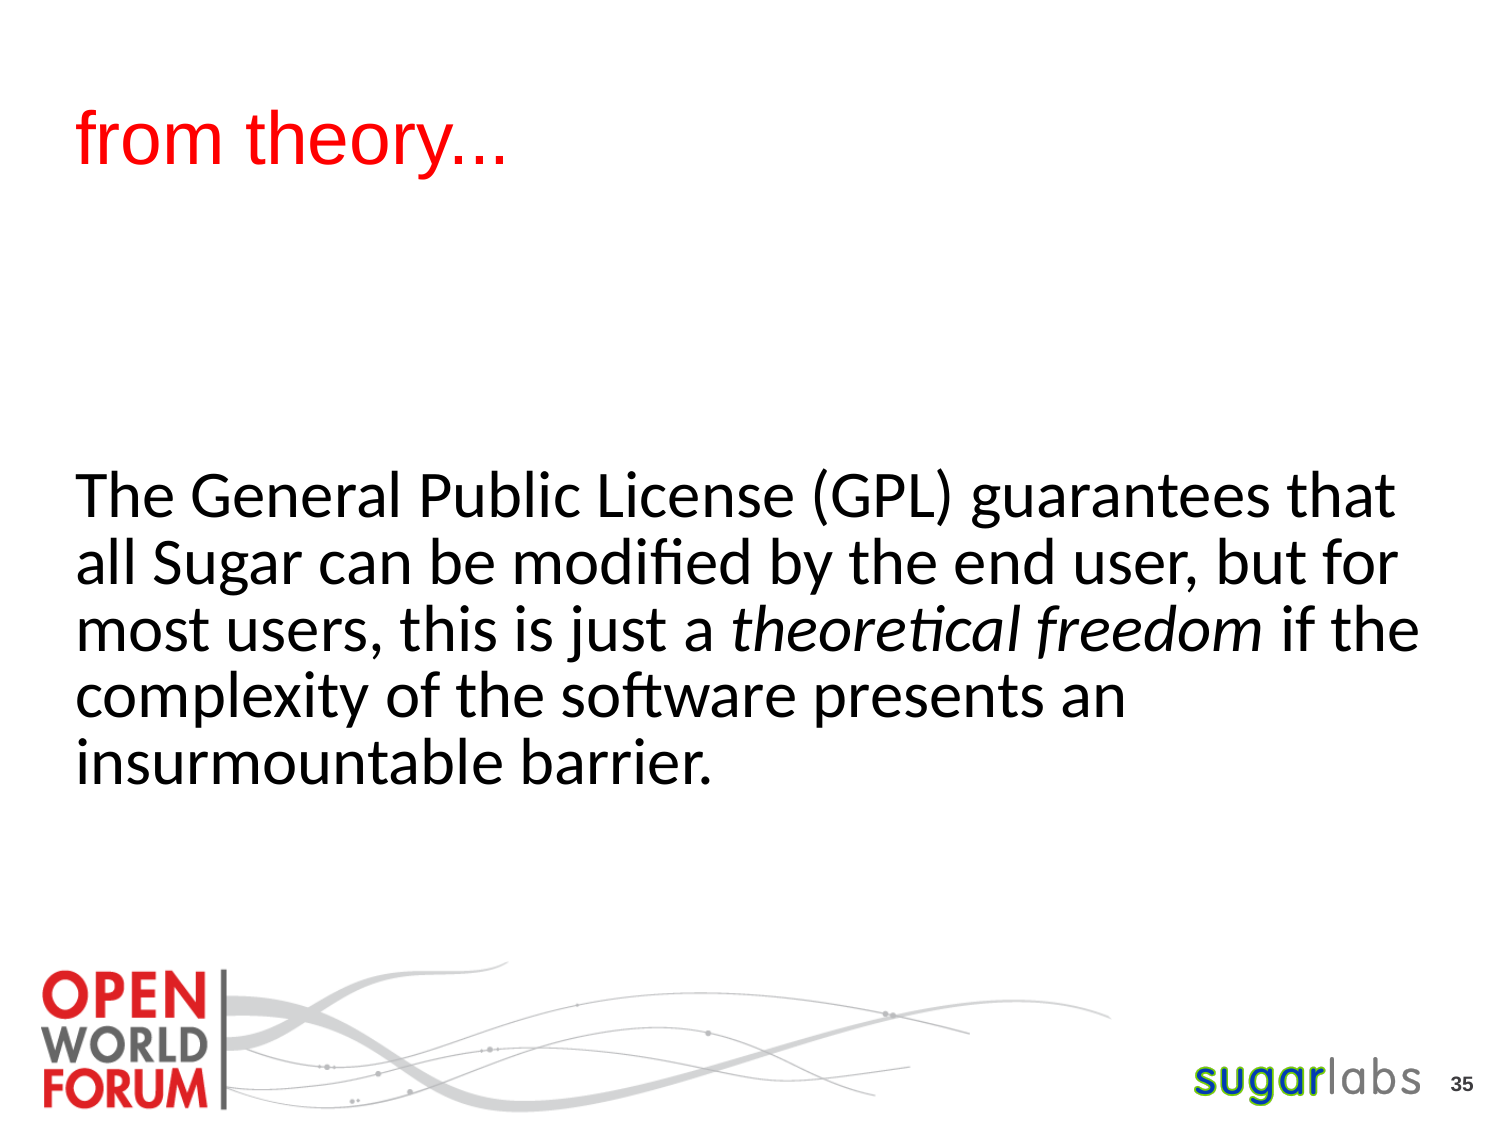

from theory...
# The General Public License (GPL) guarantees that all Sugar can be modified by the end user, but for most users, this is just a theoretical freedom if the complexity of the software presents an insurmountable barrier.
35